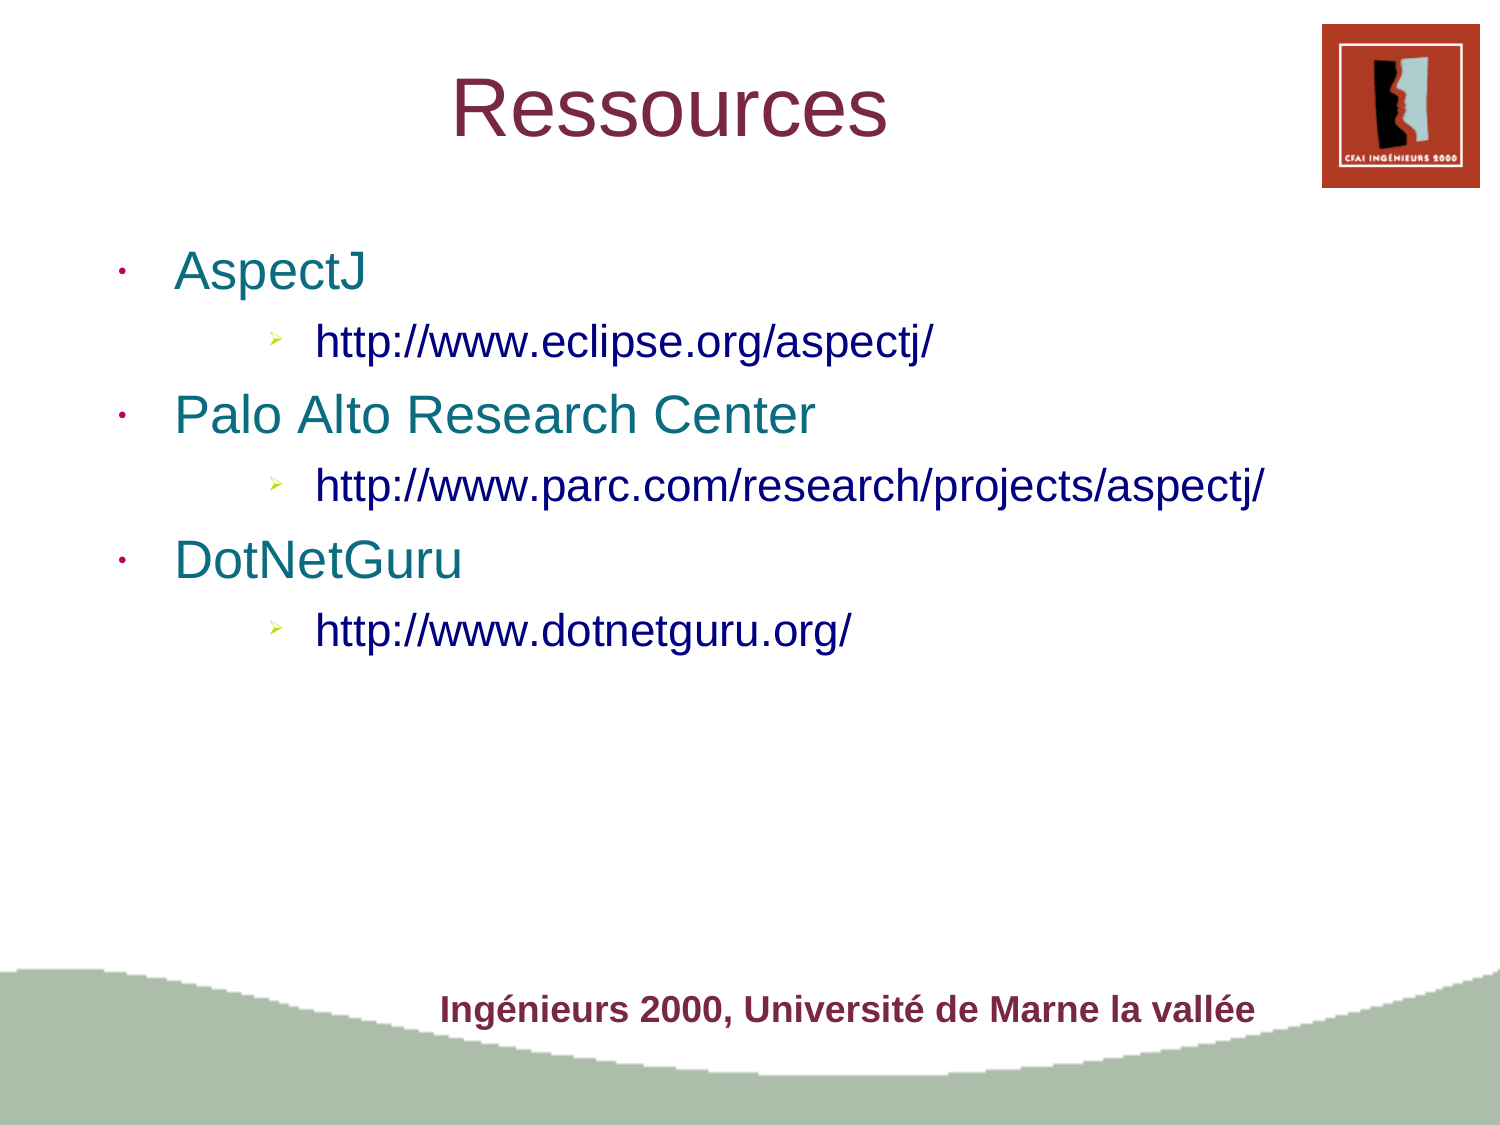

# Ressources
AspectJ
http://www.eclipse.org/aspectj/
Palo Alto Research Center
http://www.parc.com/research/projects/aspectj/
DotNetGuru
http://www.dotnetguru.org/